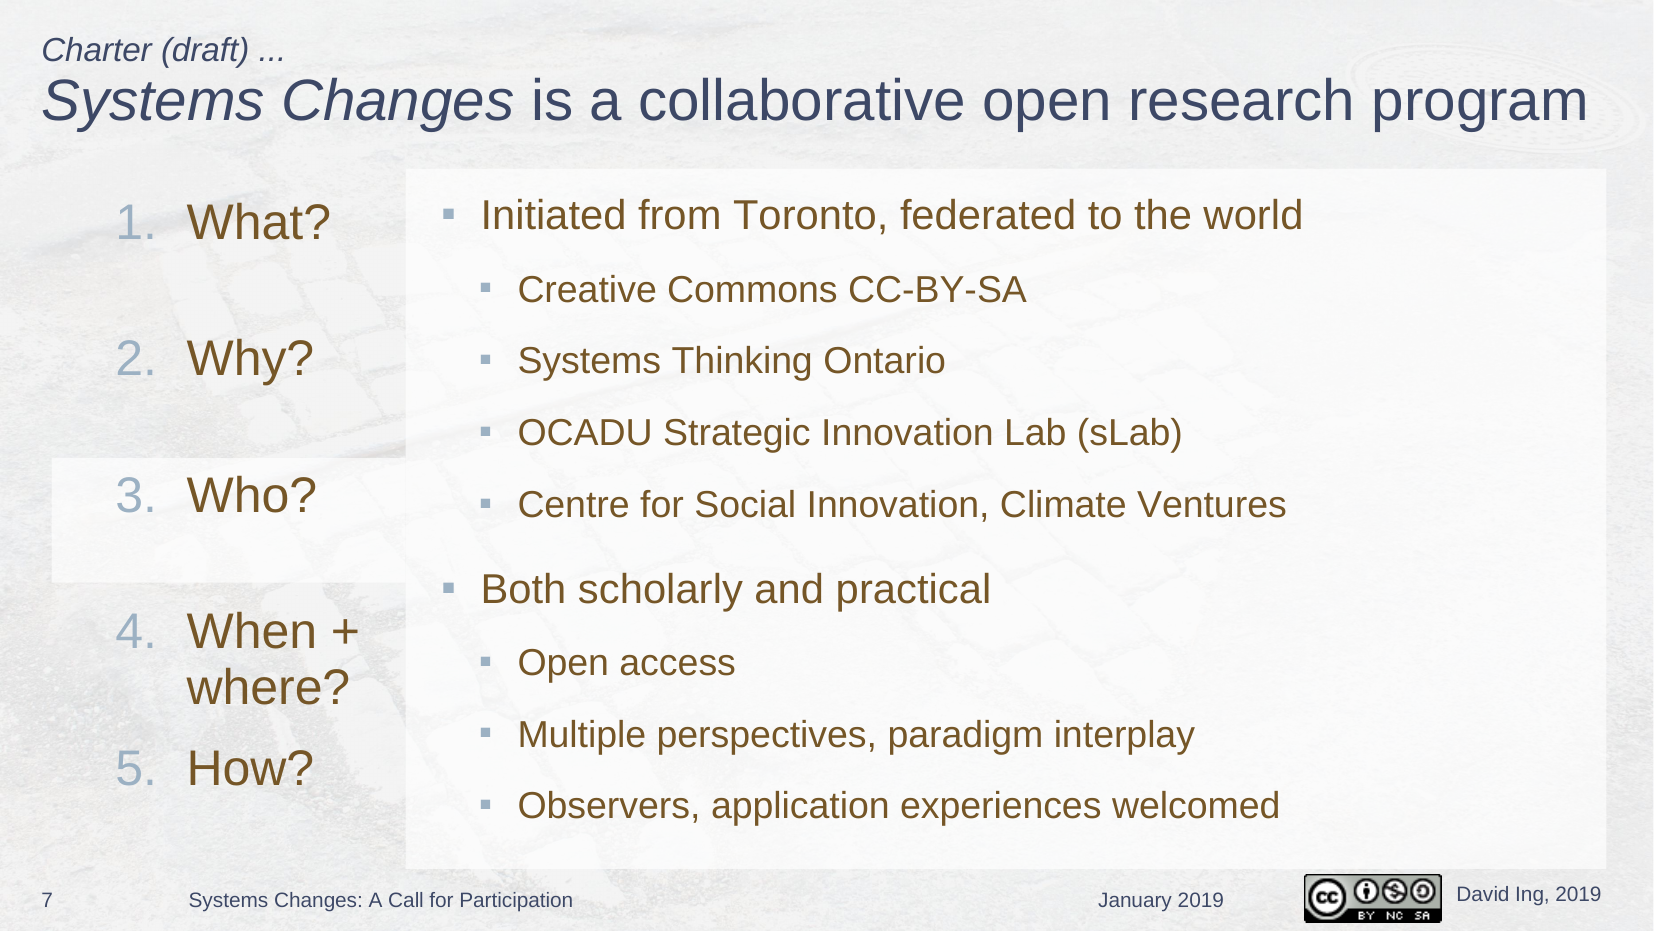

# Charter (draft) ... Systems Changes is a collaborative open research program
Initiated from Toronto, federated to the world
Creative Commons CC-BY-SA
Systems Thinking Ontario
OCADU Strategic Innovation Lab (sLab)
Centre for Social Innovation, Climate Ventures
Both scholarly and practical
Open access
Multiple perspectives, paradigm interplay
Observers, application experiences welcomed
| 1. | What? |
| --- | --- |
| 2. | Why? |
| 3. | Who? |
| 4. | When + where? |
| 5. | How? |
Systems Changes: A Call for Participation
January 2019